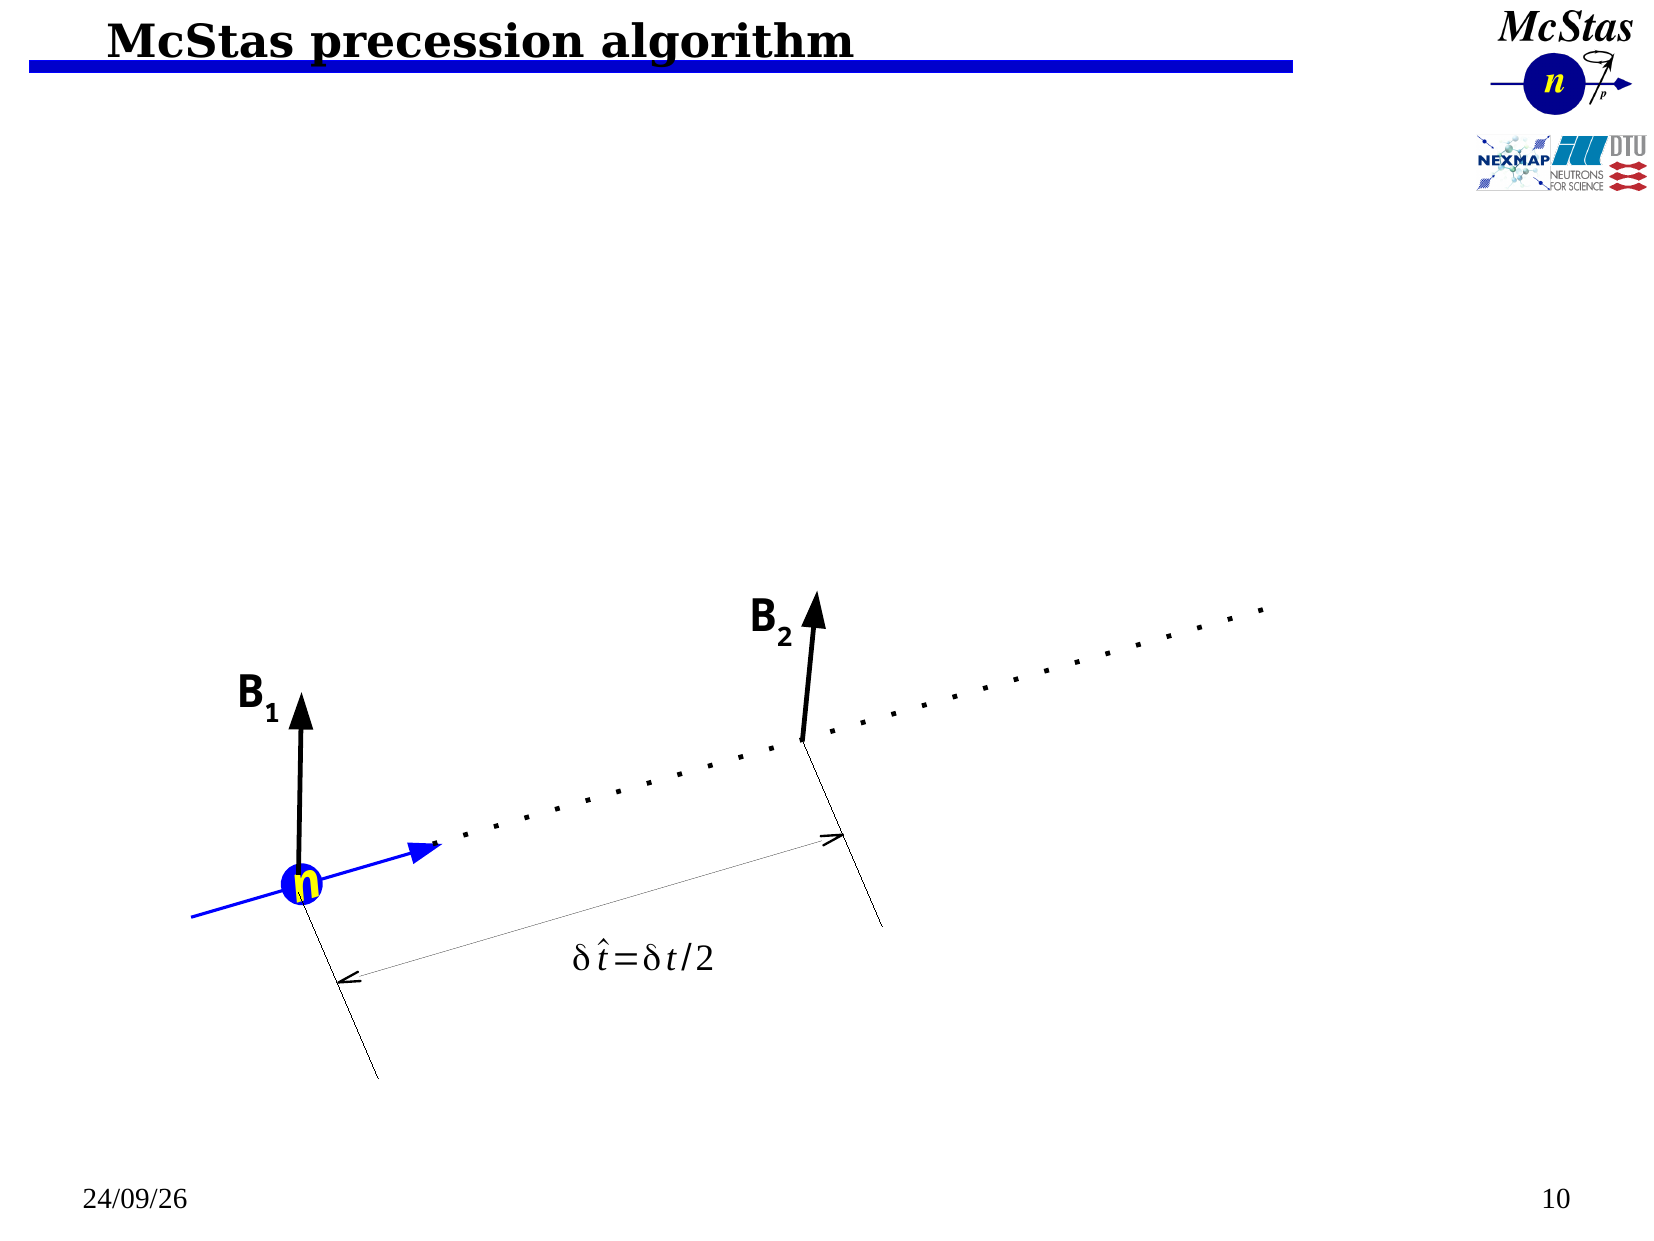

# McStas precession algorithm
B2
B1
n
10